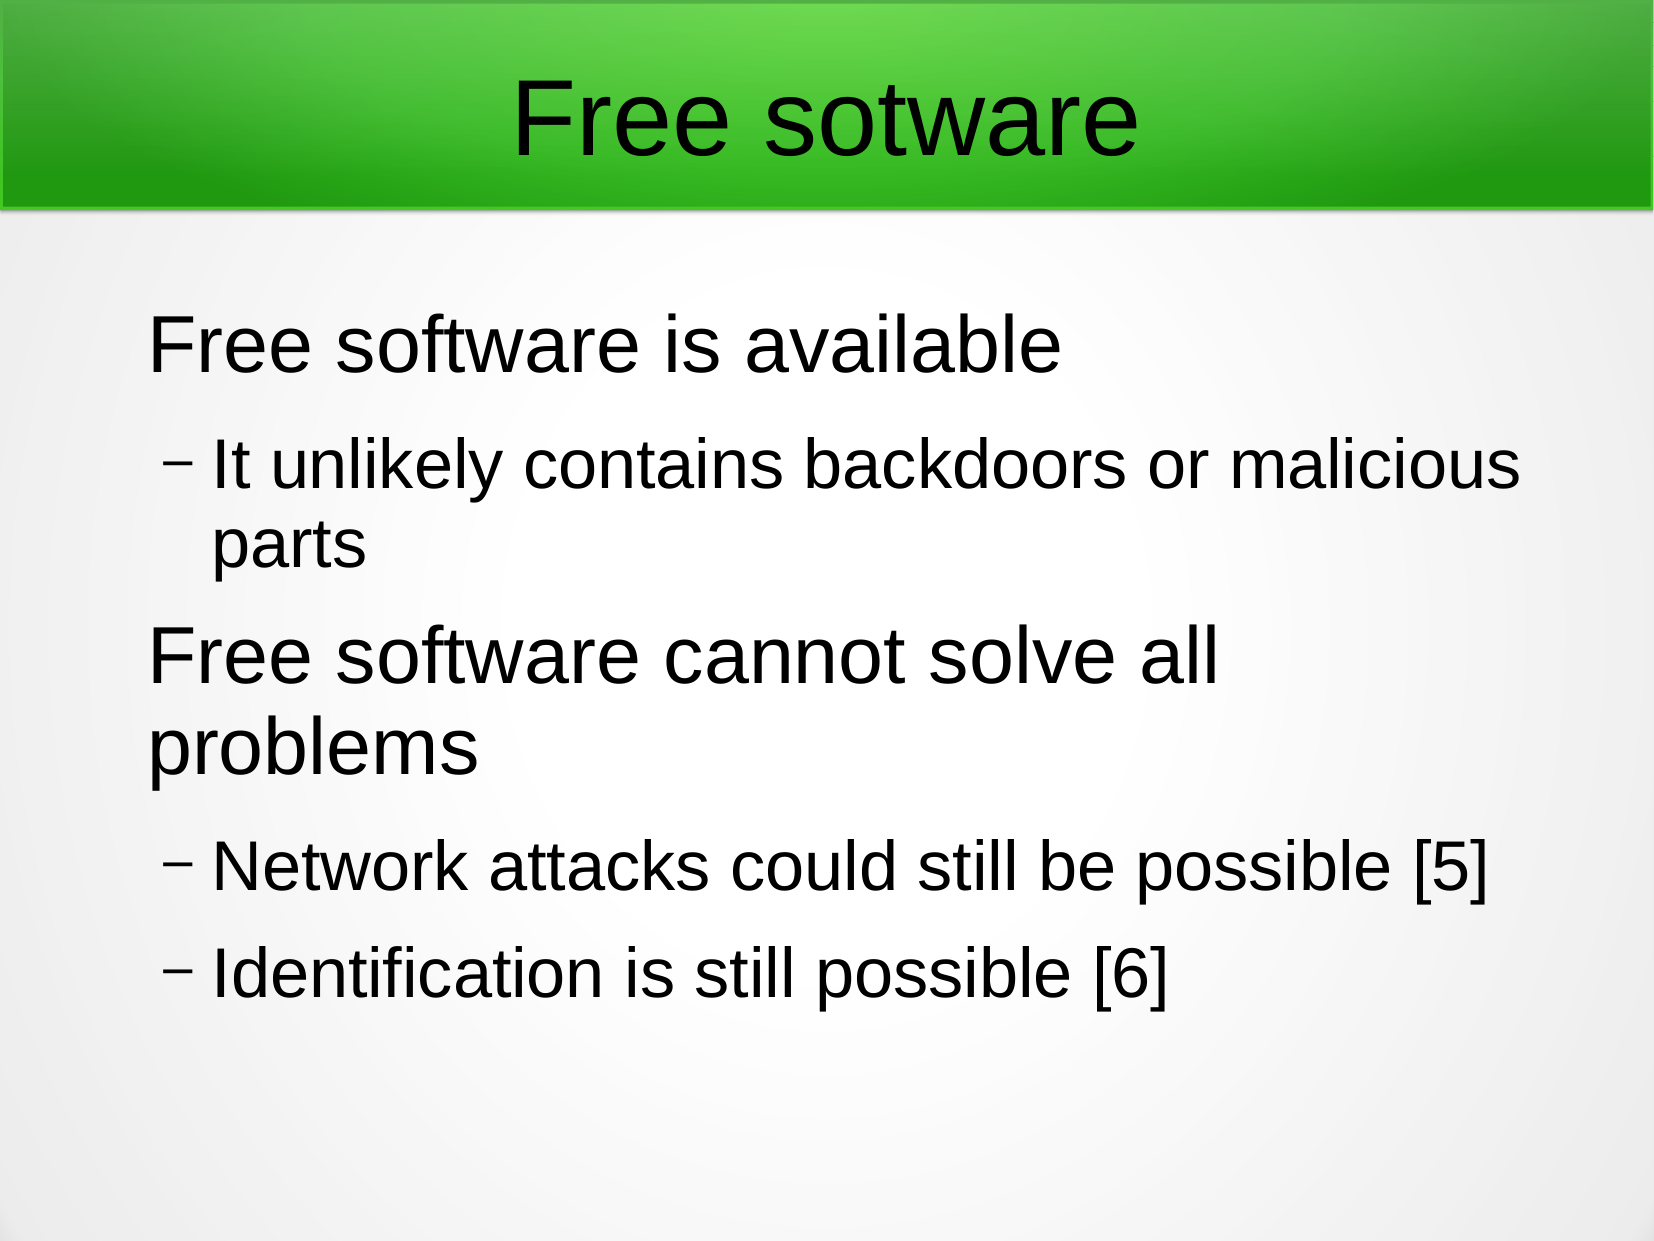

# Free sotware
Free software is available
It unlikely contains backdoors or malicious parts
Free software cannot solve all problems
Network attacks could still be possible [5]
Identification is still possible [6]